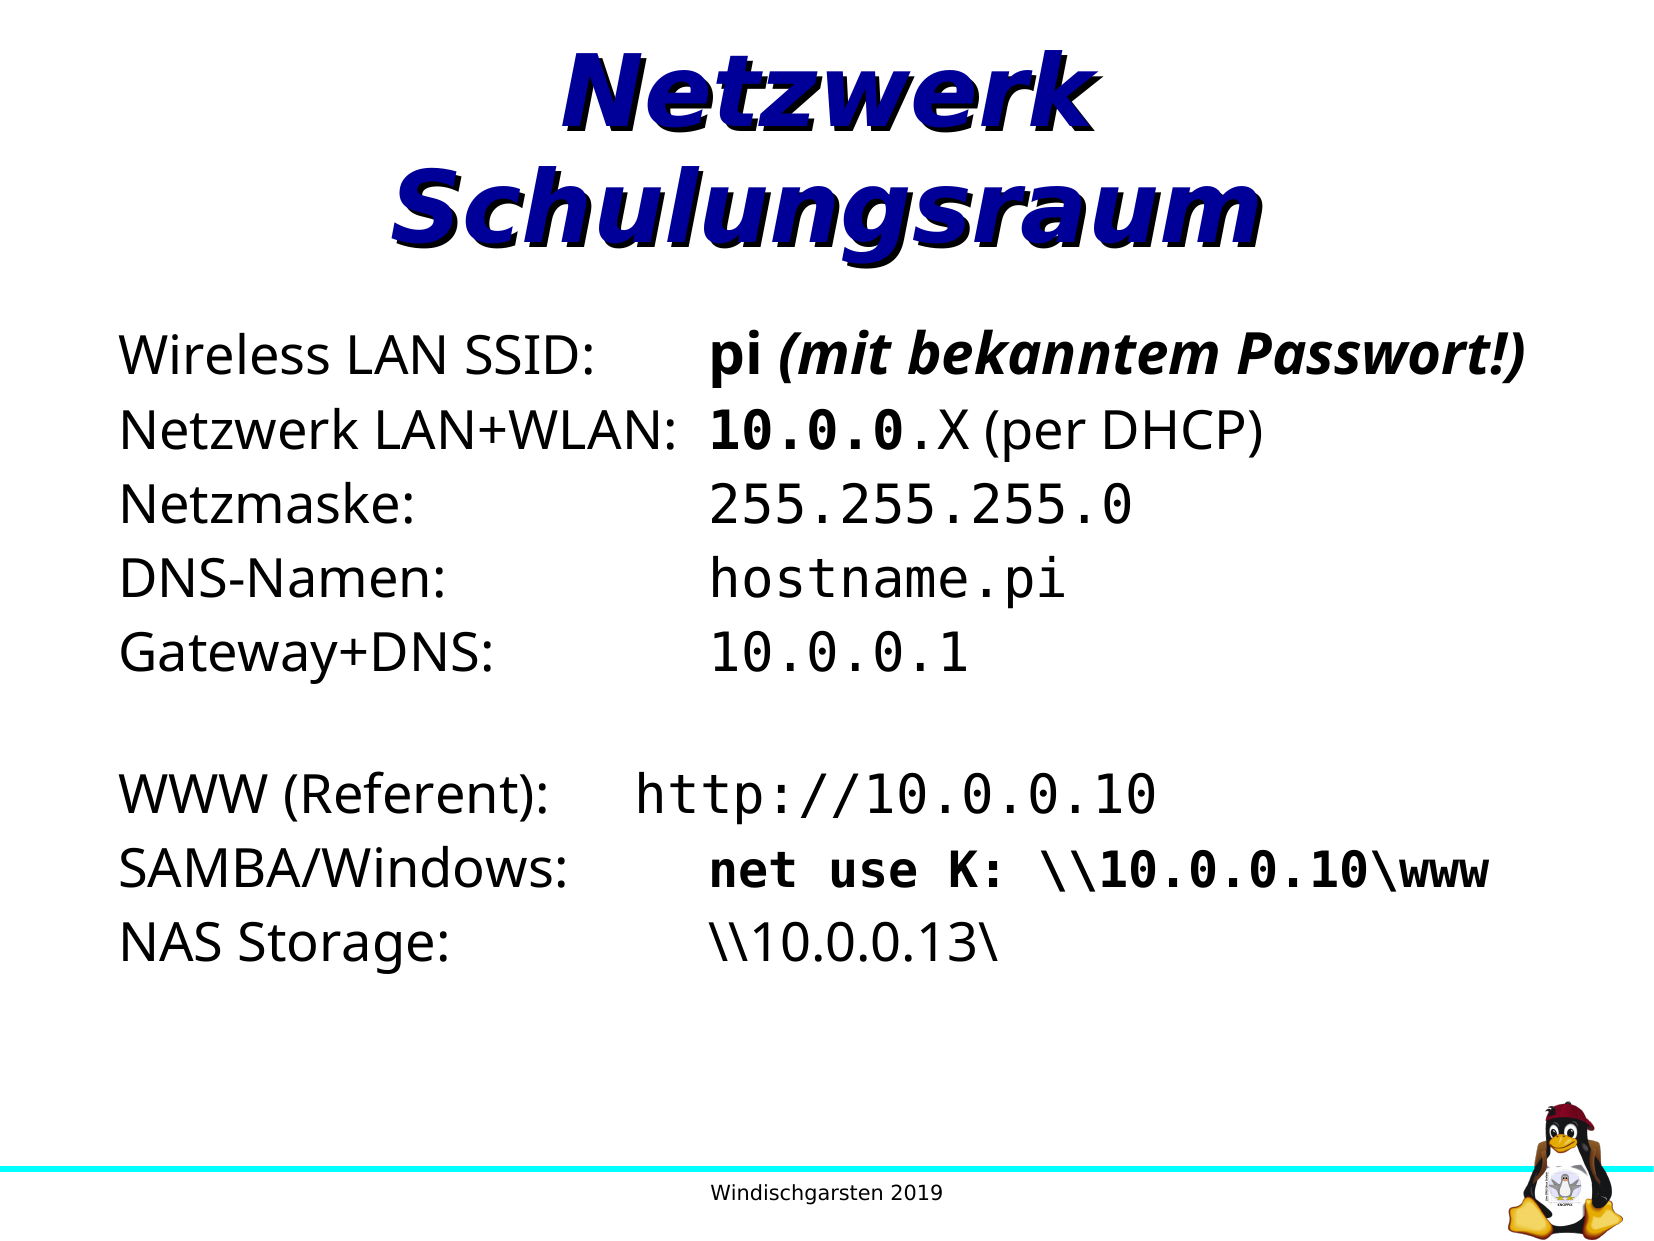

# Netzwerk Schulungsraum
Wireless LAN SSID:		pi (mit bekanntem Passwort!)
Netzwerk LAN+WLAN:	10.0.0.X (per DHCP)
Netzmaske:				255.255.255.0
DNS-Namen:				hostname.pi
Gateway+DNS:			10.0.0.1
WWW (Referent):		http://10.0.0.10
SAMBA/Windows:		net use K: \\10.0.0.10\www
NAS Storage:				\\10.0.0.13\